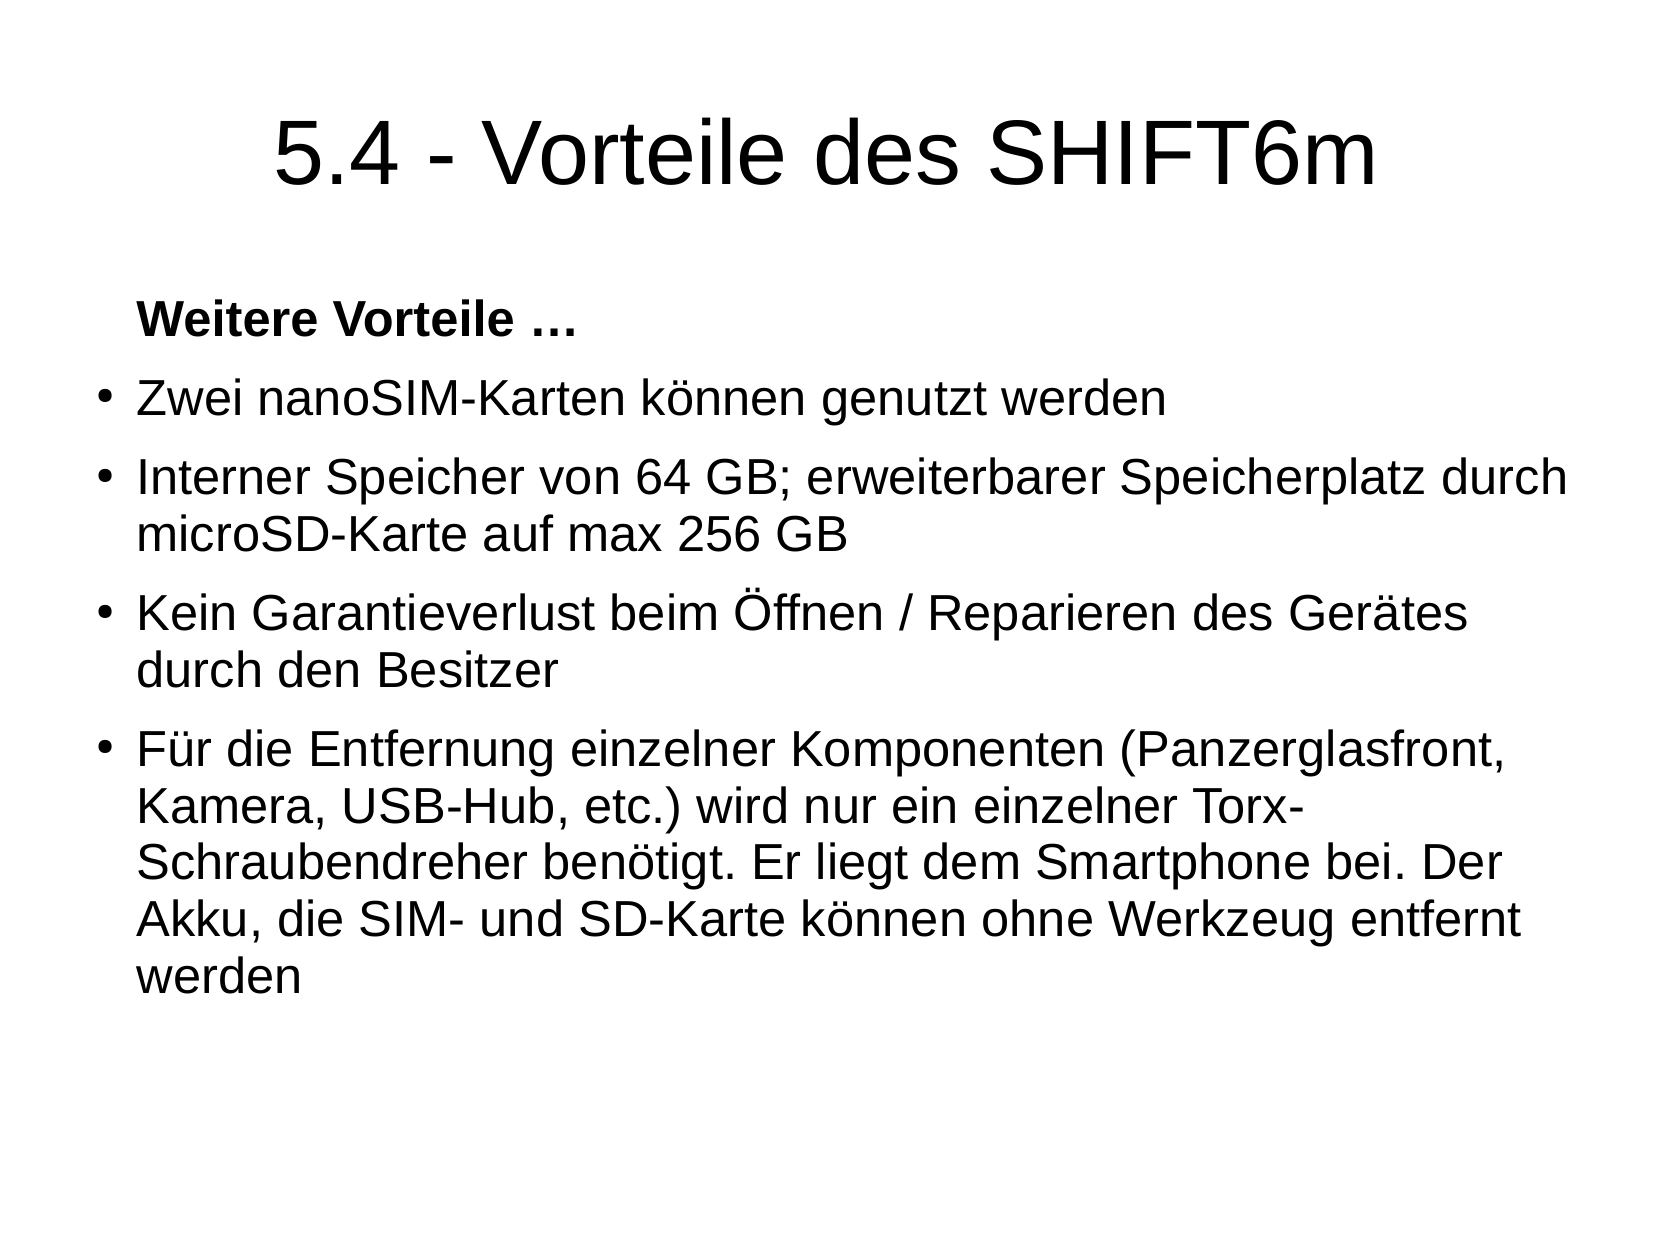

# 5.4 - Vorteile des SHIFT6m
Weitere Vorteile …
Zwei nanoSIM-Karten können genutzt werden
Interner Speicher von 64 GB; erweiterbarer Speicherplatz durch microSD-Karte auf max 256 GB
Kein Garantieverlust beim Öffnen / Reparieren des Gerätes durch den Besitzer
Für die Entfernung einzelner Komponenten (Panzerglasfront, Kamera, USB-Hub, etc.) wird nur ein einzelner Torx-Schraubendreher benötigt. Er liegt dem Smartphone bei. Der Akku, die SIM- und SD-Karte können ohne Werkzeug entfernt werden